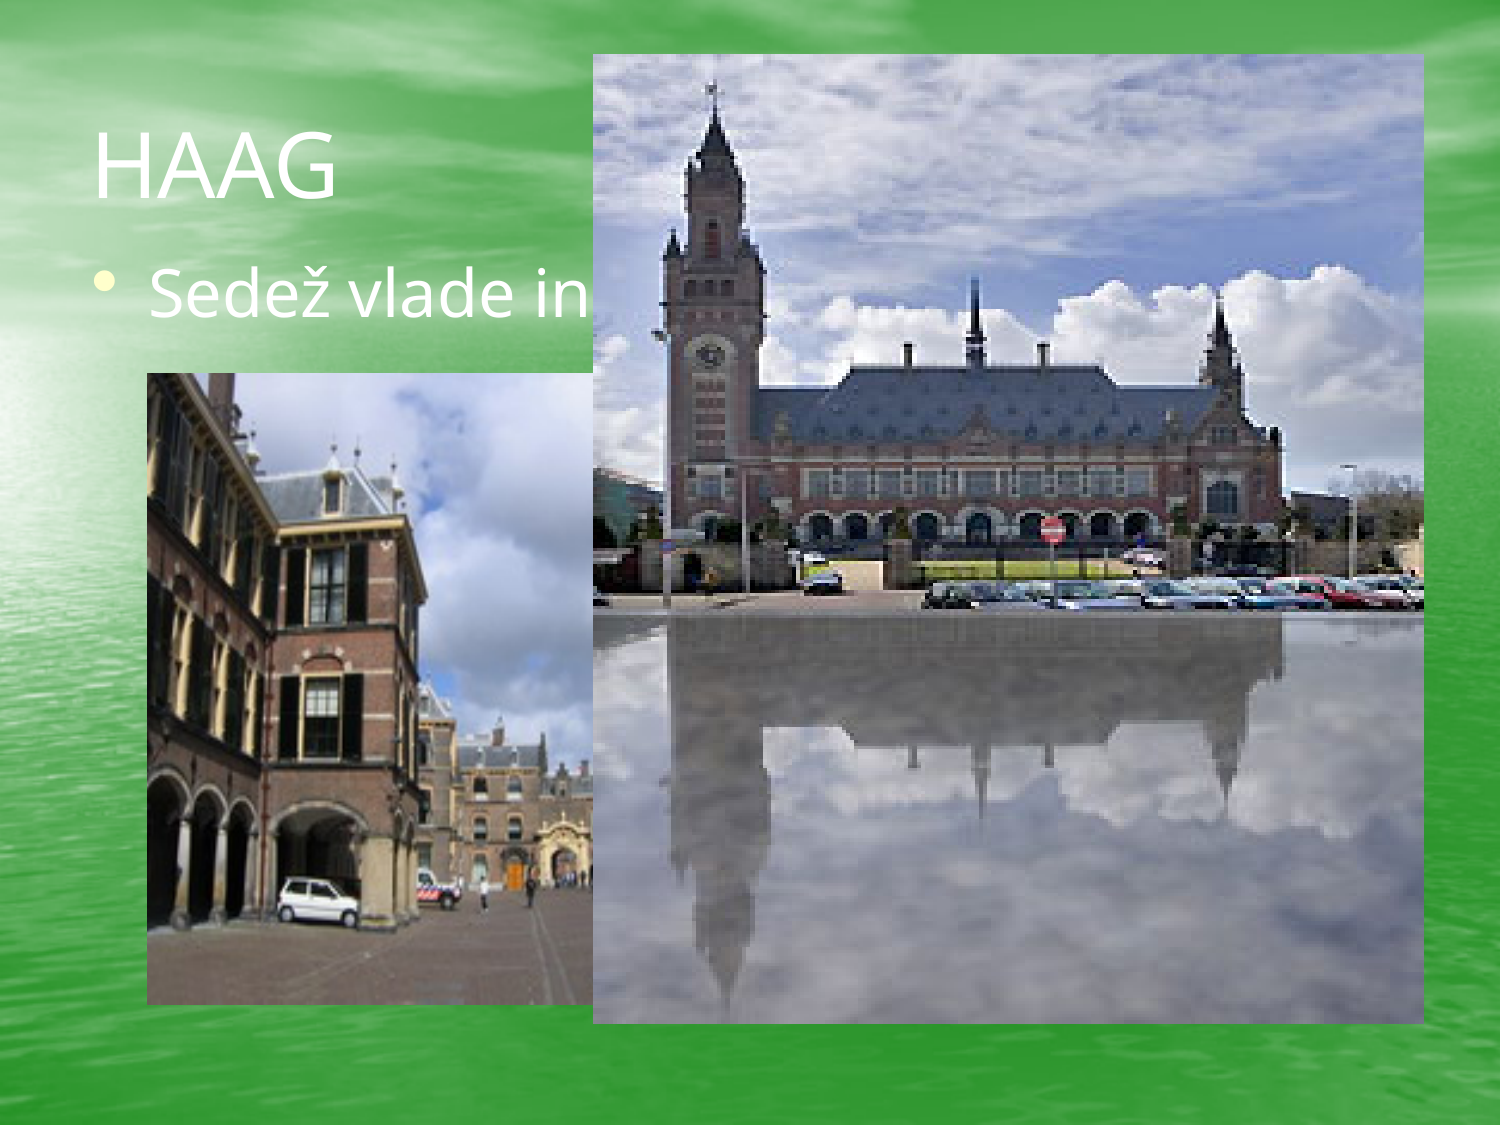

# HAAG
Sedež vlade in Mednarodnega sodišča